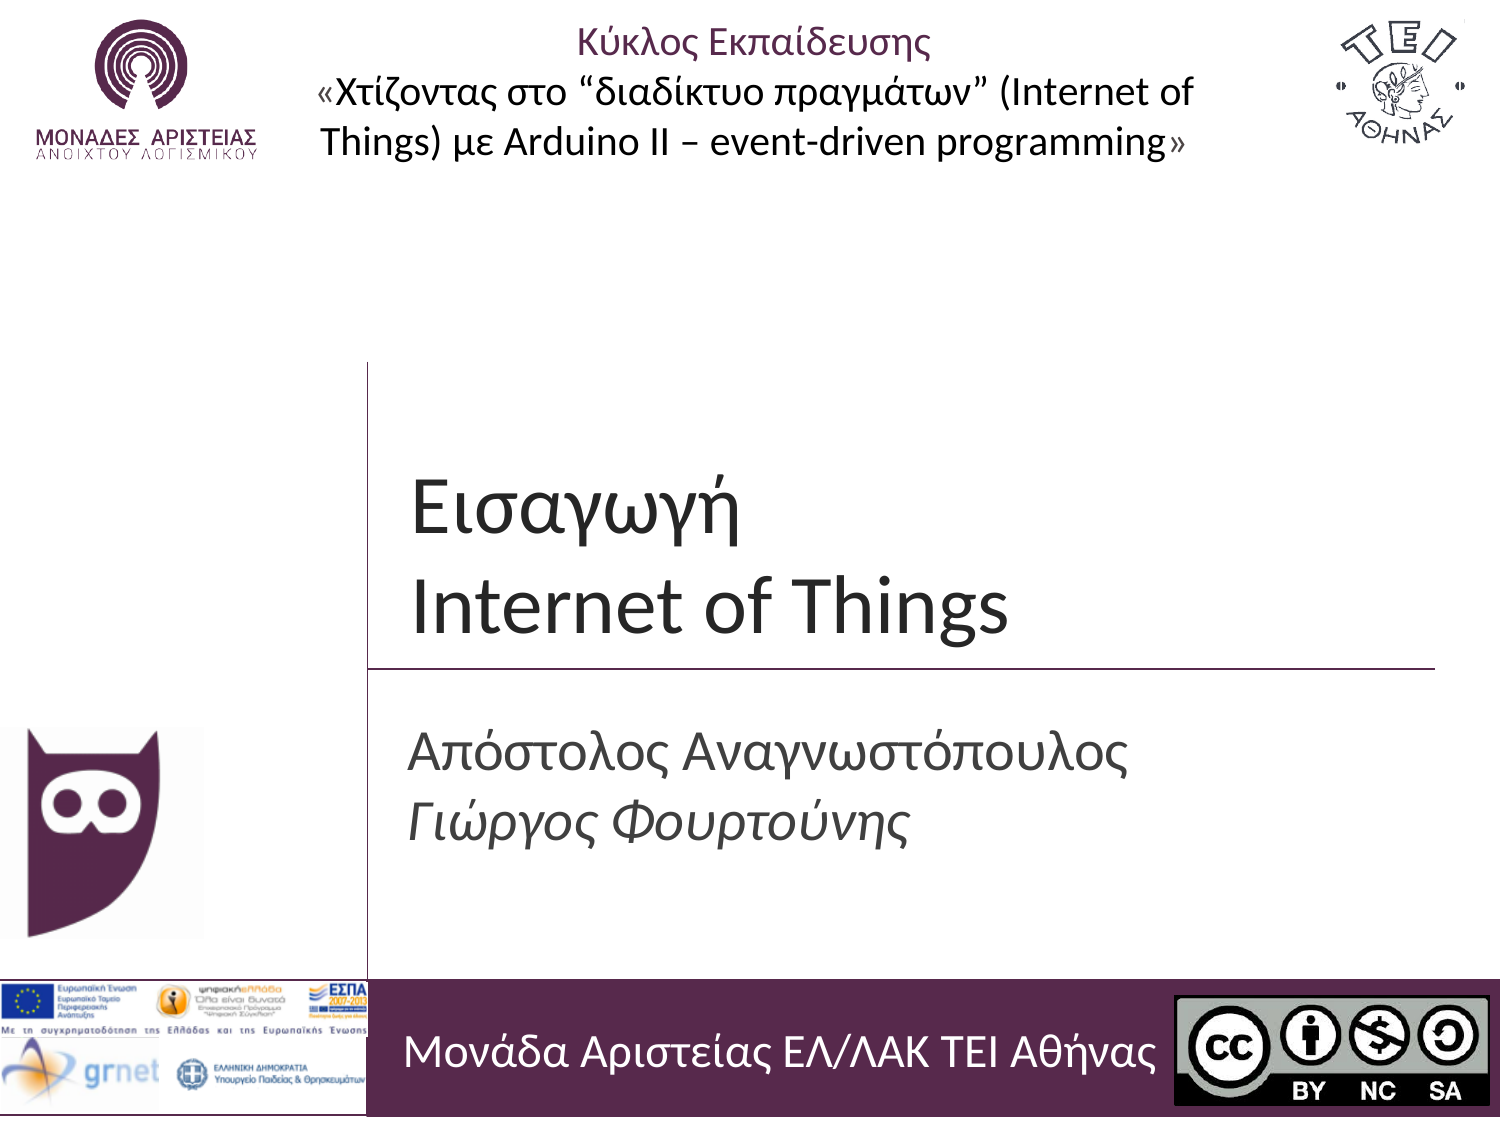

Κύκλος Εκπαίδευσης
«Χτίζοντας στο “διαδίκτυο πραγμάτων” (Internet οf Things) με Arduino II – event-driven programming»
# Εισαγωγή Internet of Things
Απόστολος Αναγνωστόπουλος
Γιώργος Φουρτούνης
Μονάδα Αριστείας ΕΛ/ΛΑΚ ΤΕΙ Αθήνας